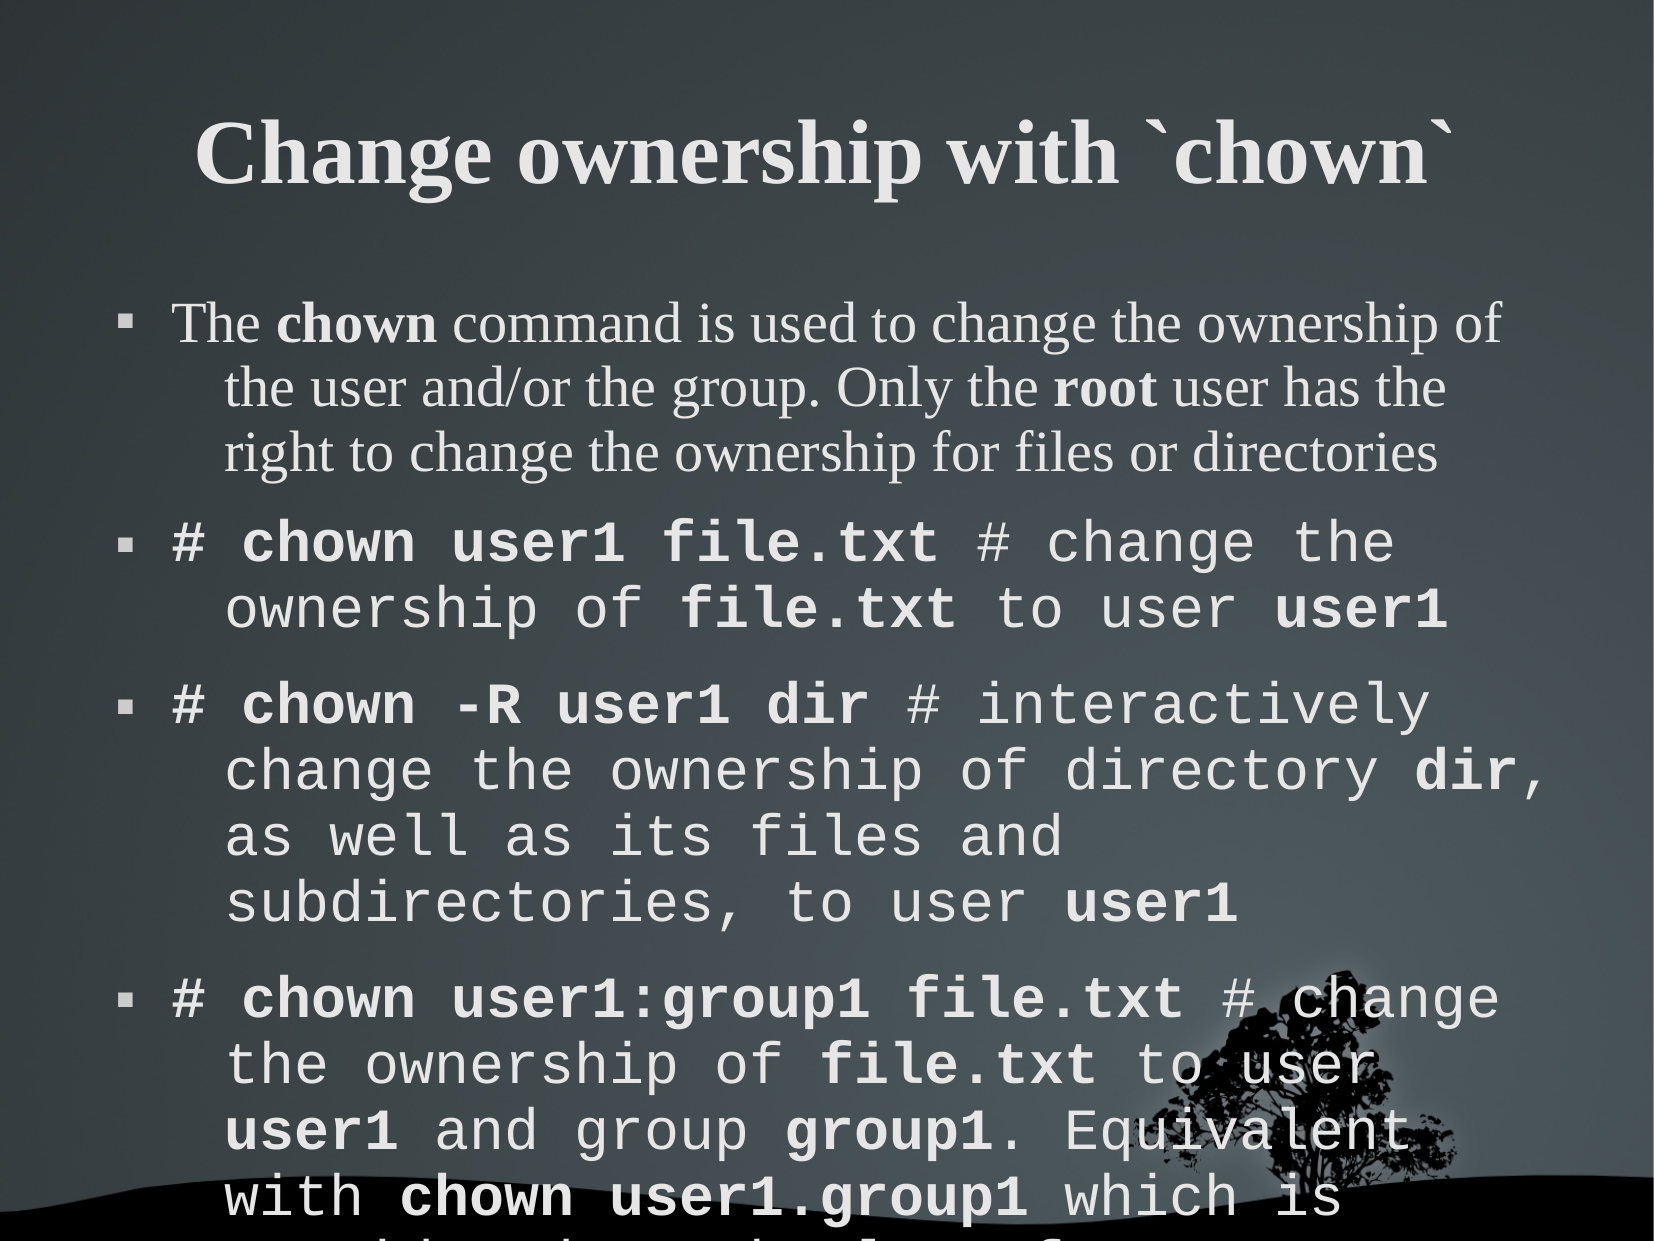

# Change ownership with `chown`
The chown command is used to change the ownership of the user and/or the group. Only the root user has the right to change the ownership for files or directories
# chown user1 file.txt # change the ownership of file.txt to user user1
# chown -R user1 dir # interactively change the ownership of directory dir, as well as its files and subdirectories, to user user1
# chown user1:group1 file.txt # change the ownership of file.txt to user user1 and group group1. Equivalent with chown user1.group1 which is considered an obsolete form